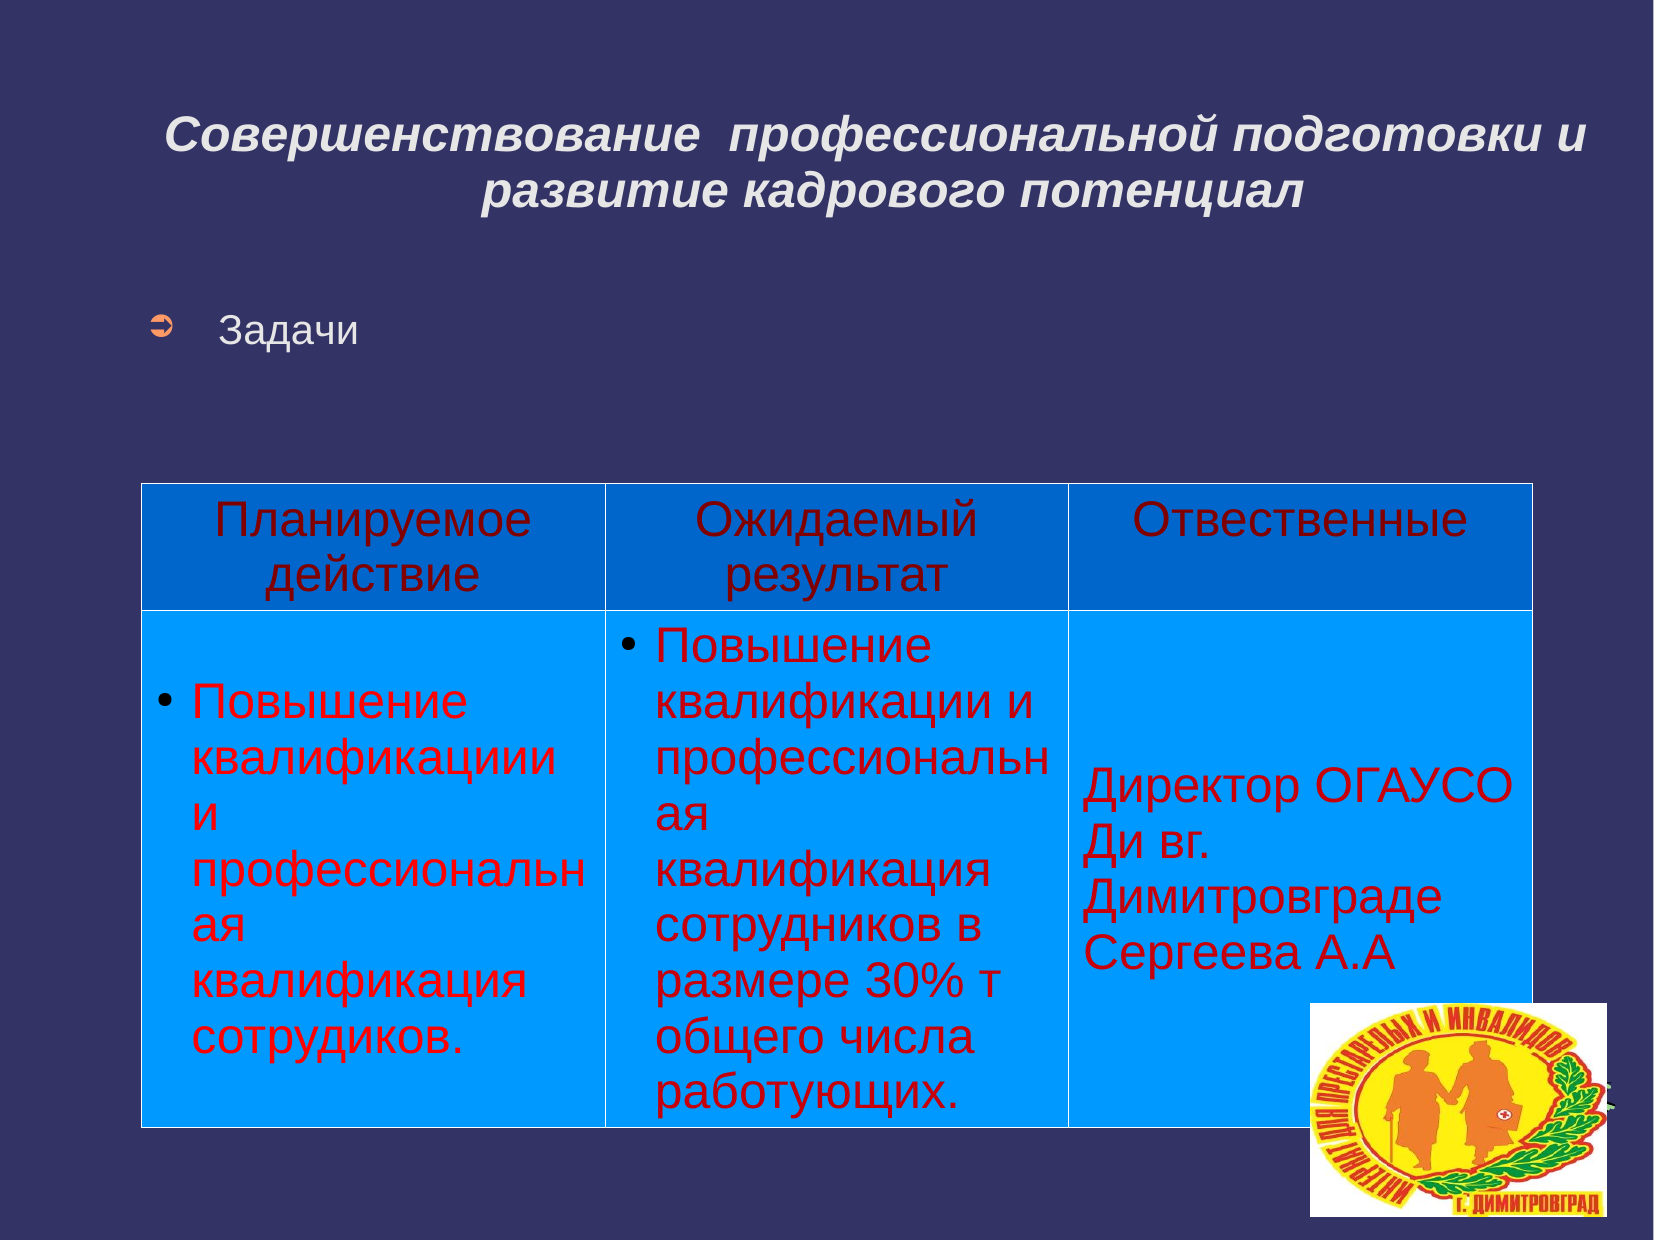

# Совершенствование профессиональной подготовки и развитие кадрового потенциал
Задачи
| Планируемое действие | Ожидаемый результат | Отвественные |
| --- | --- | --- |
| Повышение квалификациии и профессиональная квалификация сотрудиков. | Повышение квалификации и профессиональная квалификация сотрудников в размере 30% т общего числа работующих. | Директор ОГАУСО Ди вг. Димитровграде Сергеева А.А |